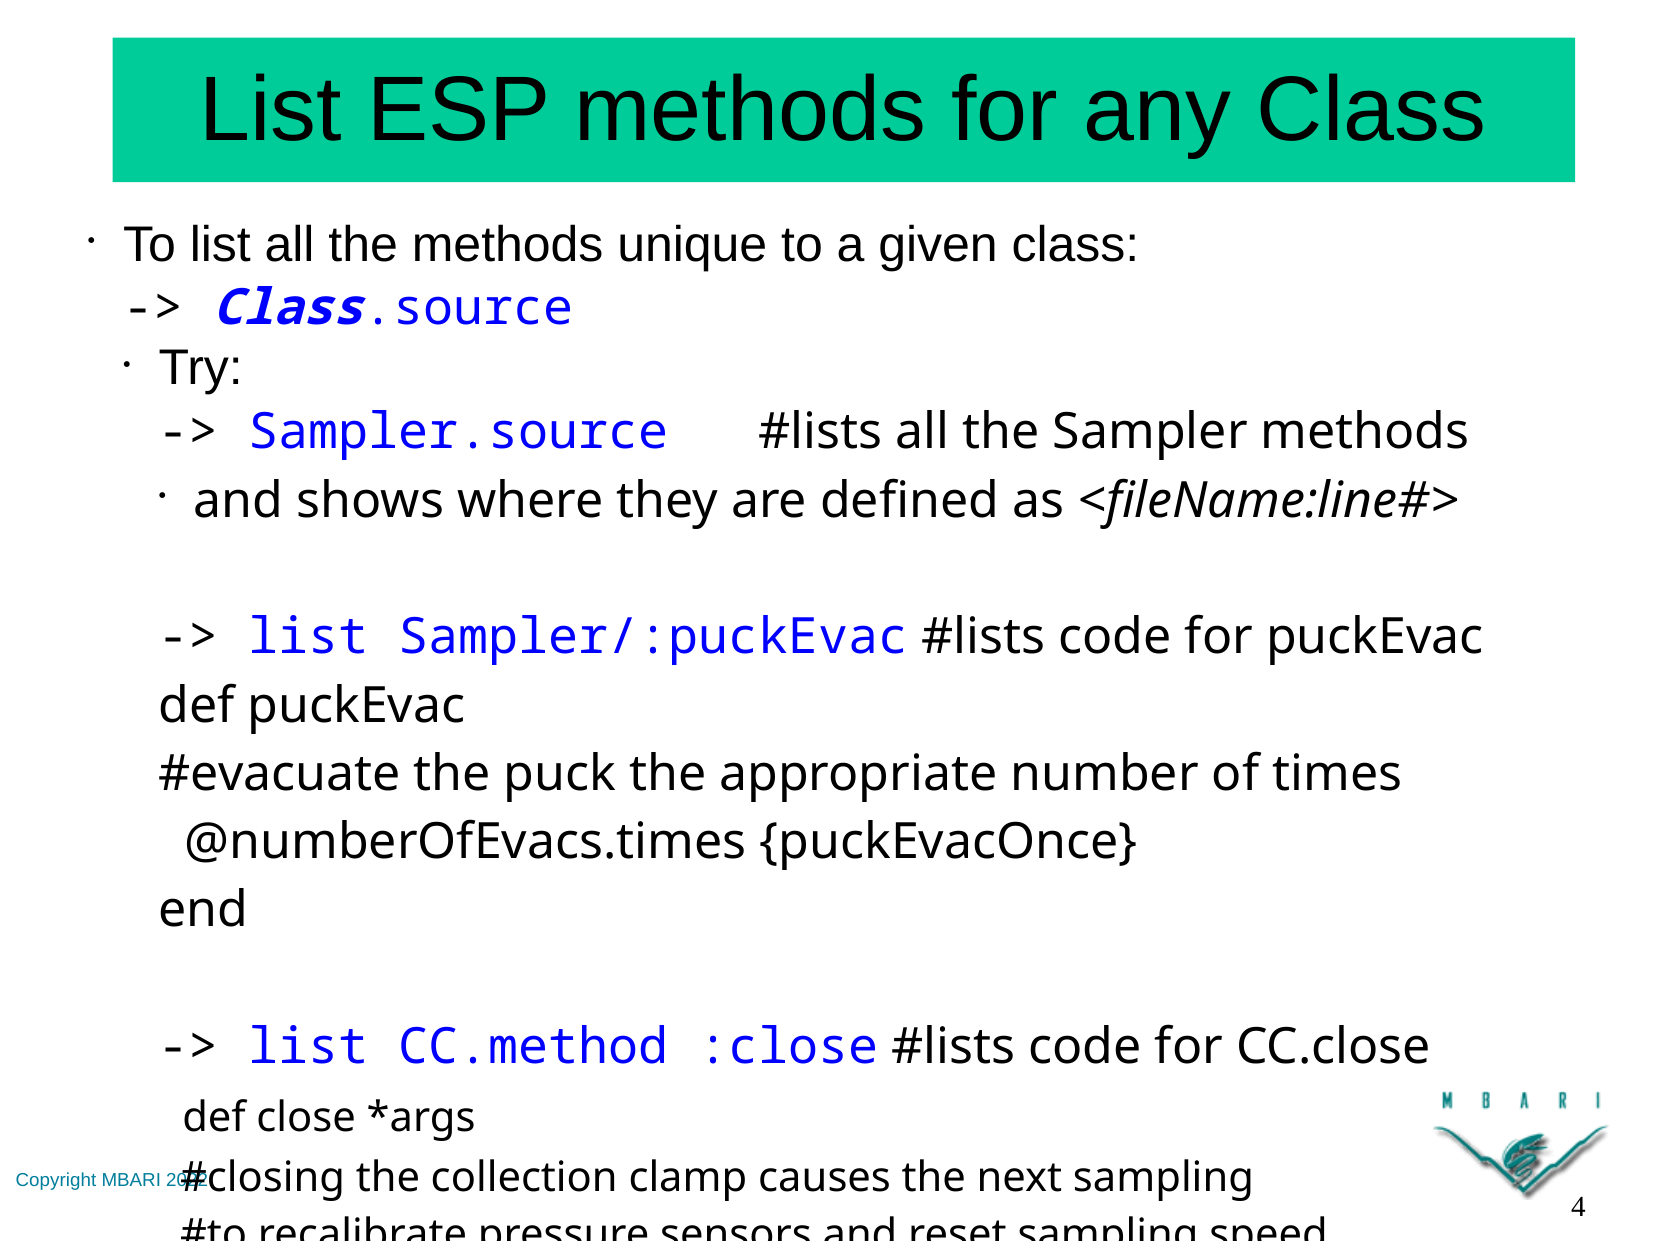

# List ESP methods for any Class
To list all the methods unique to a given class:
-> Class.source
Try:
-> Sampler.source 	#lists all the Sampler methods
and shows where they are defined as <fileName:line#>
-> list Sampler/:puckEvac #lists code for puckEvac
def puckEvac
#evacuate the puck the appropriate number of times
 @numberOfEvacs.times {puckEvacOnce}
end
-> list CC.method :close #lists code for CC.close
 def close *args
 #closing the collection clamp causes the next sampling
 #to recalibrate pressure sensors and reset sampling speed
...